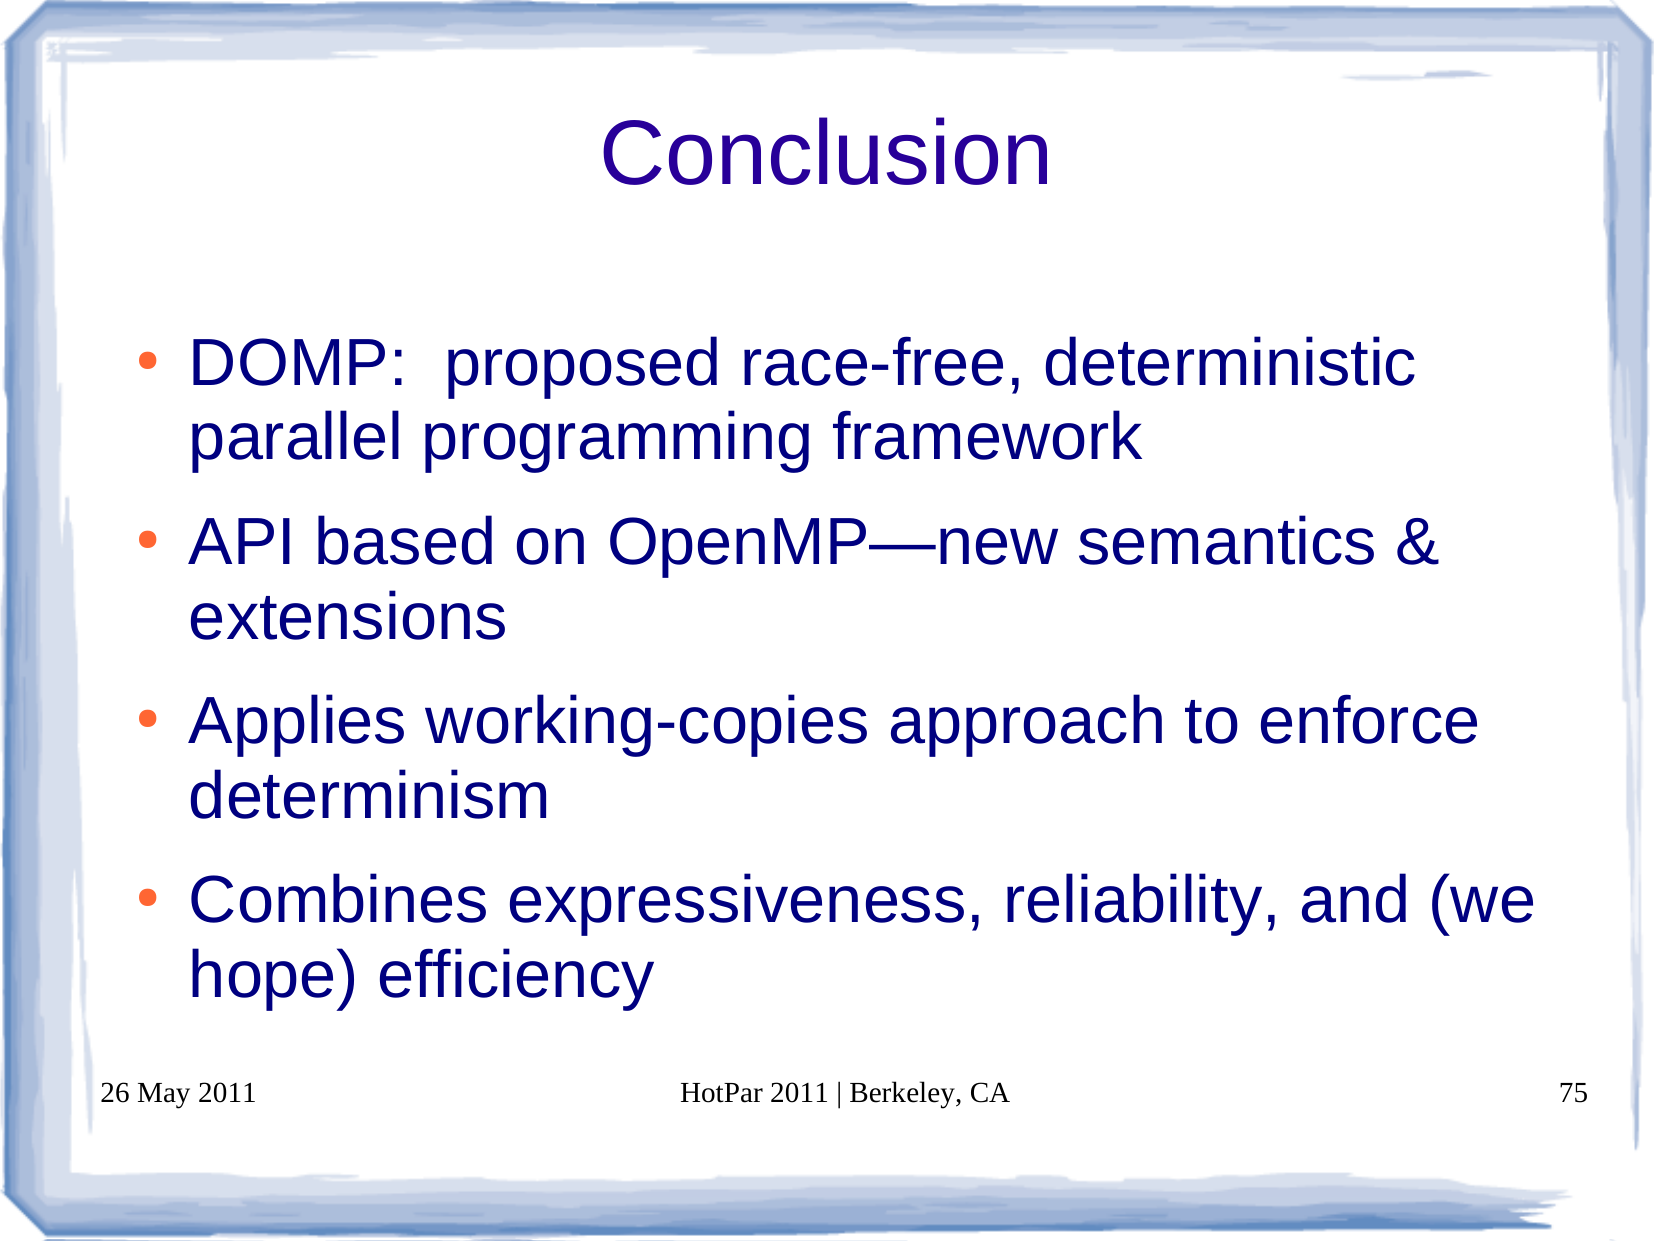

# Conclusion
DOMP: proposed race-free, deterministic parallel programming framework
API based on OpenMP—new semantics & extensions
Applies working-copies approach to enforce determinism
Combines expressiveness, reliability, and (we hope) efficiency
26 May 2011
HotPar 2011 | Berkeley, CA
75